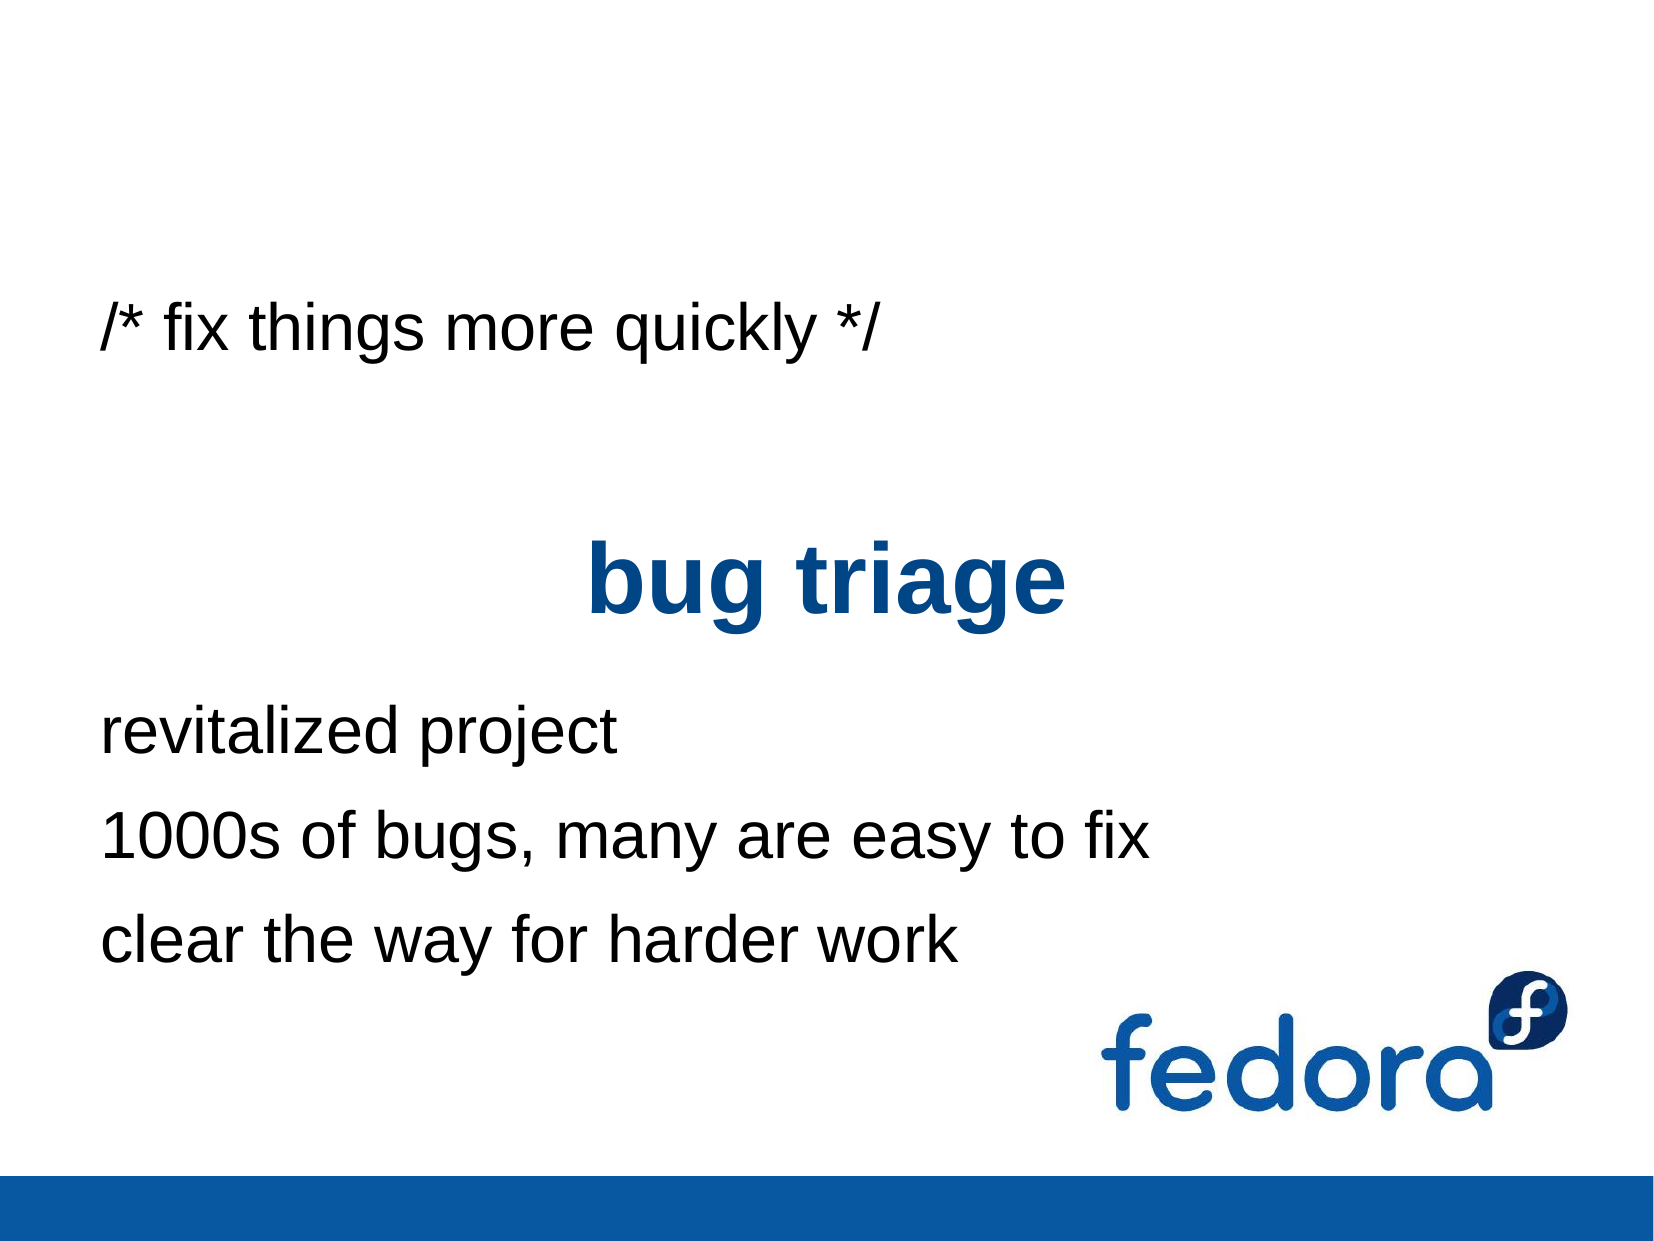

# bug triage
/* fix things more quickly */
revitalized project
1000s of bugs, many are easy to fix
clear the way for harder work